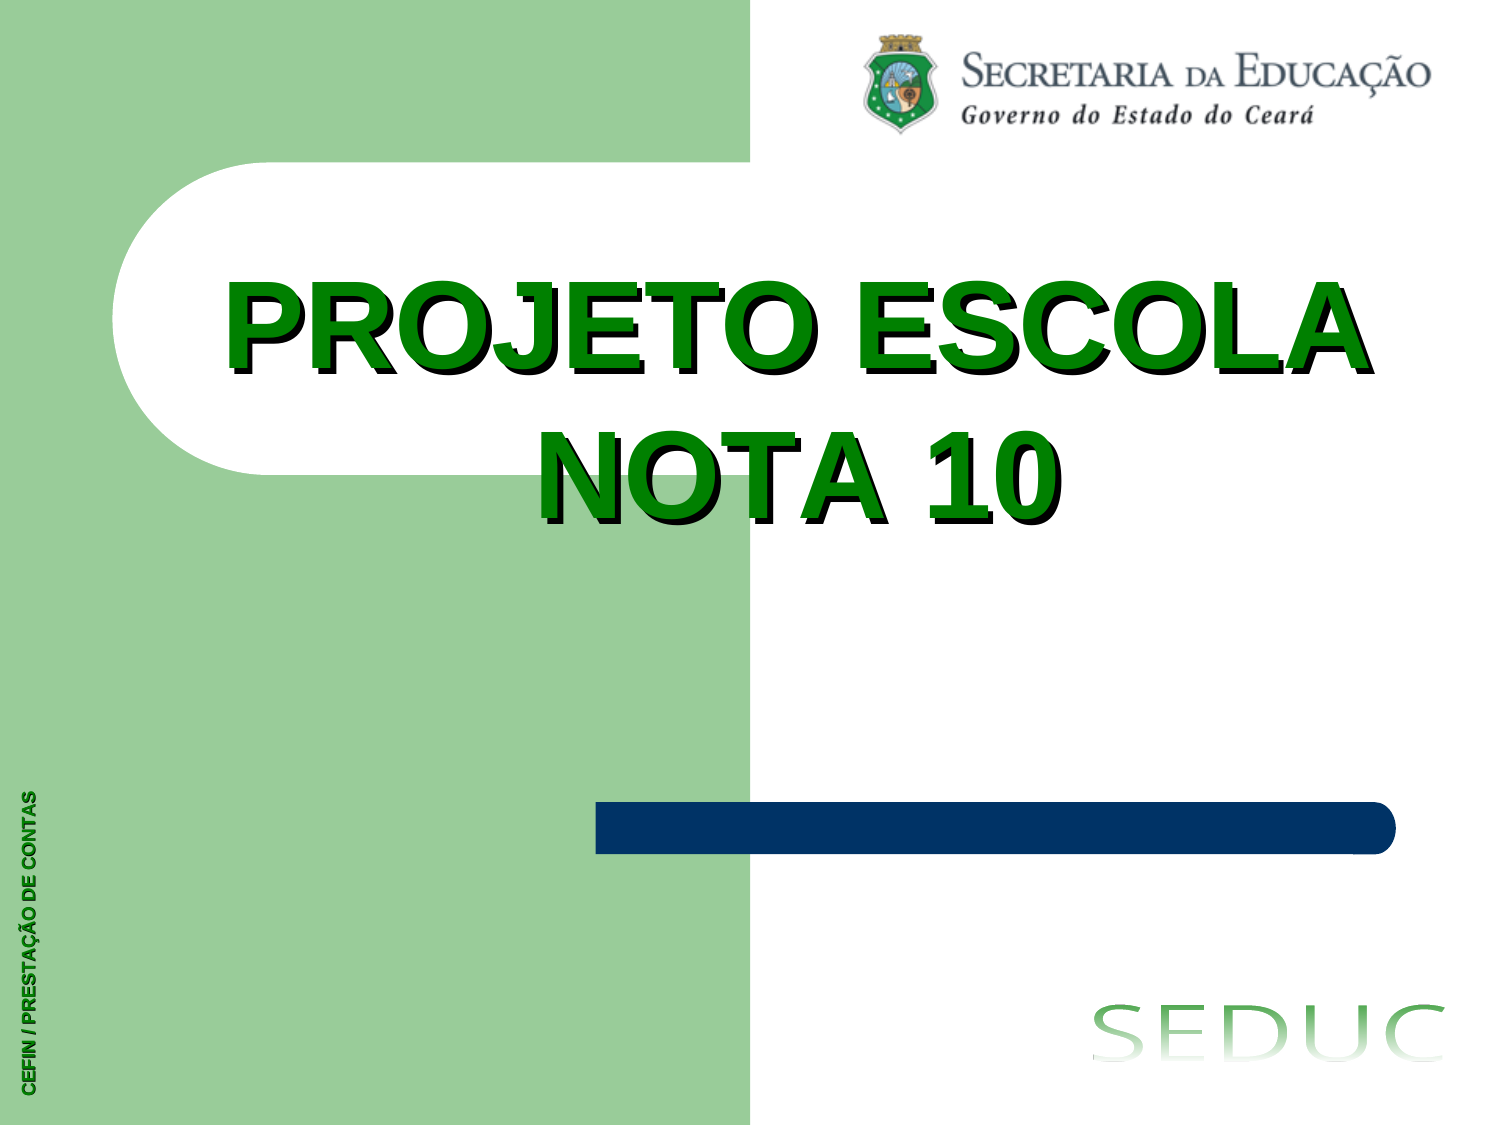

PROJETO ESCOLA NOTA 10
 CEFIN / PRESTAÇÃO DE CONTAS
SEDUC